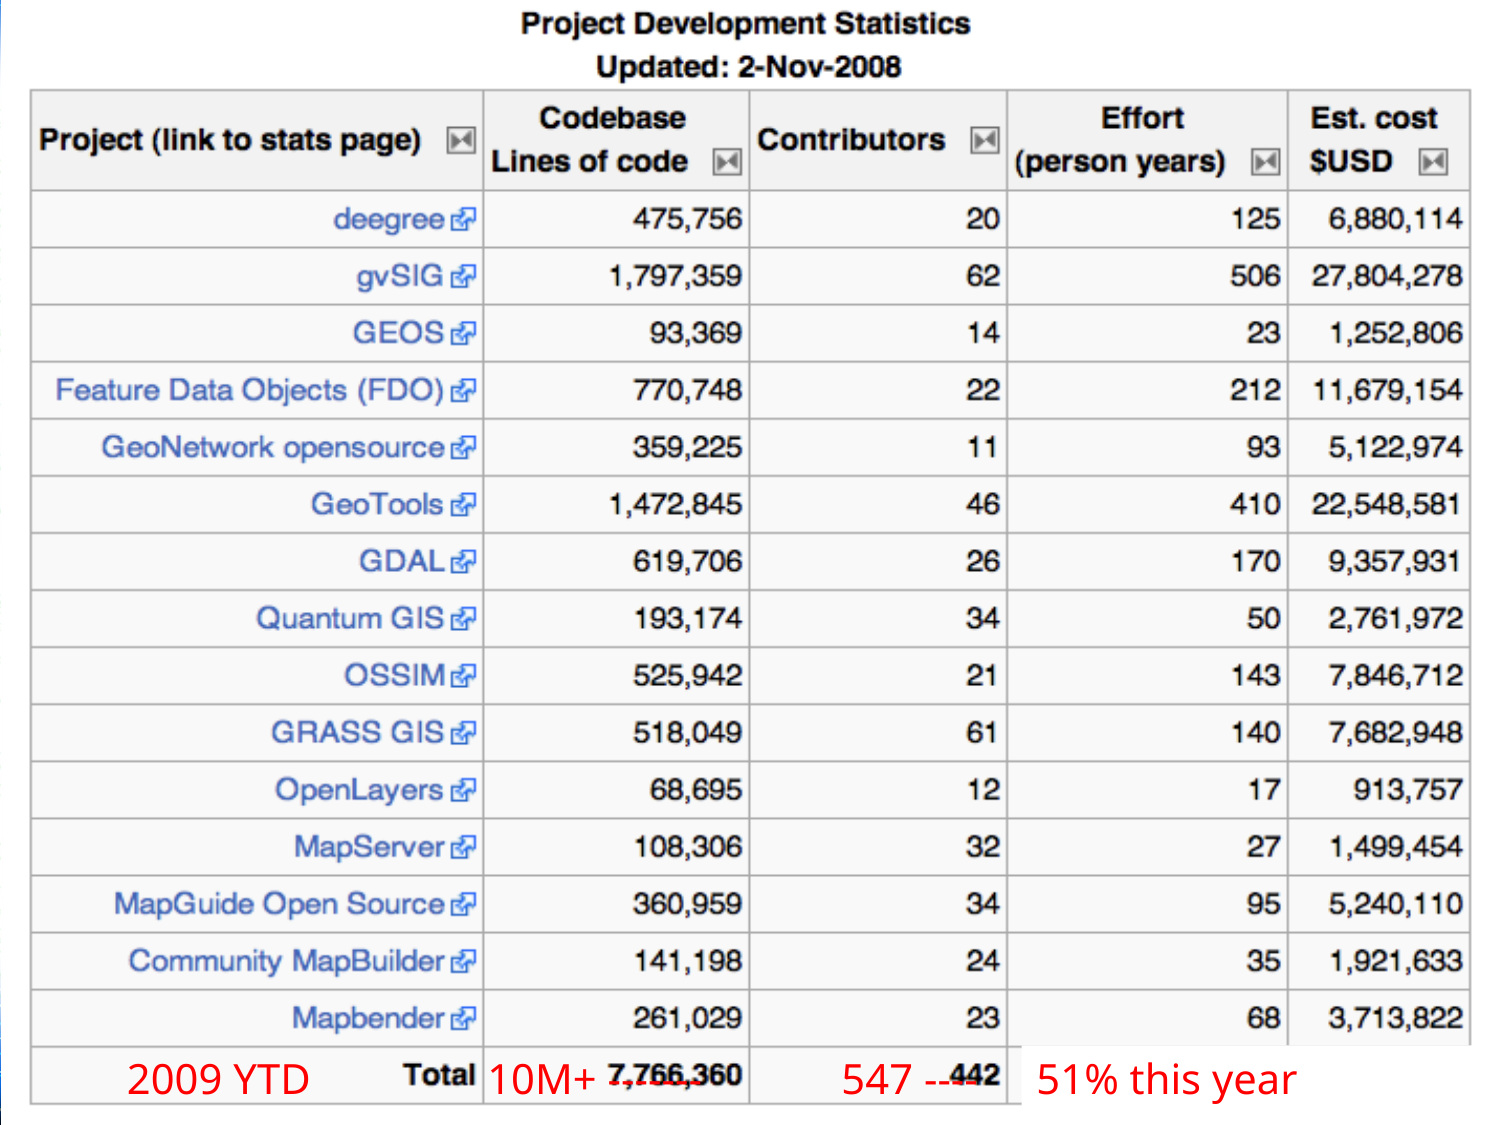

2009 YTD
10M+ -------
547 ----
51% this year